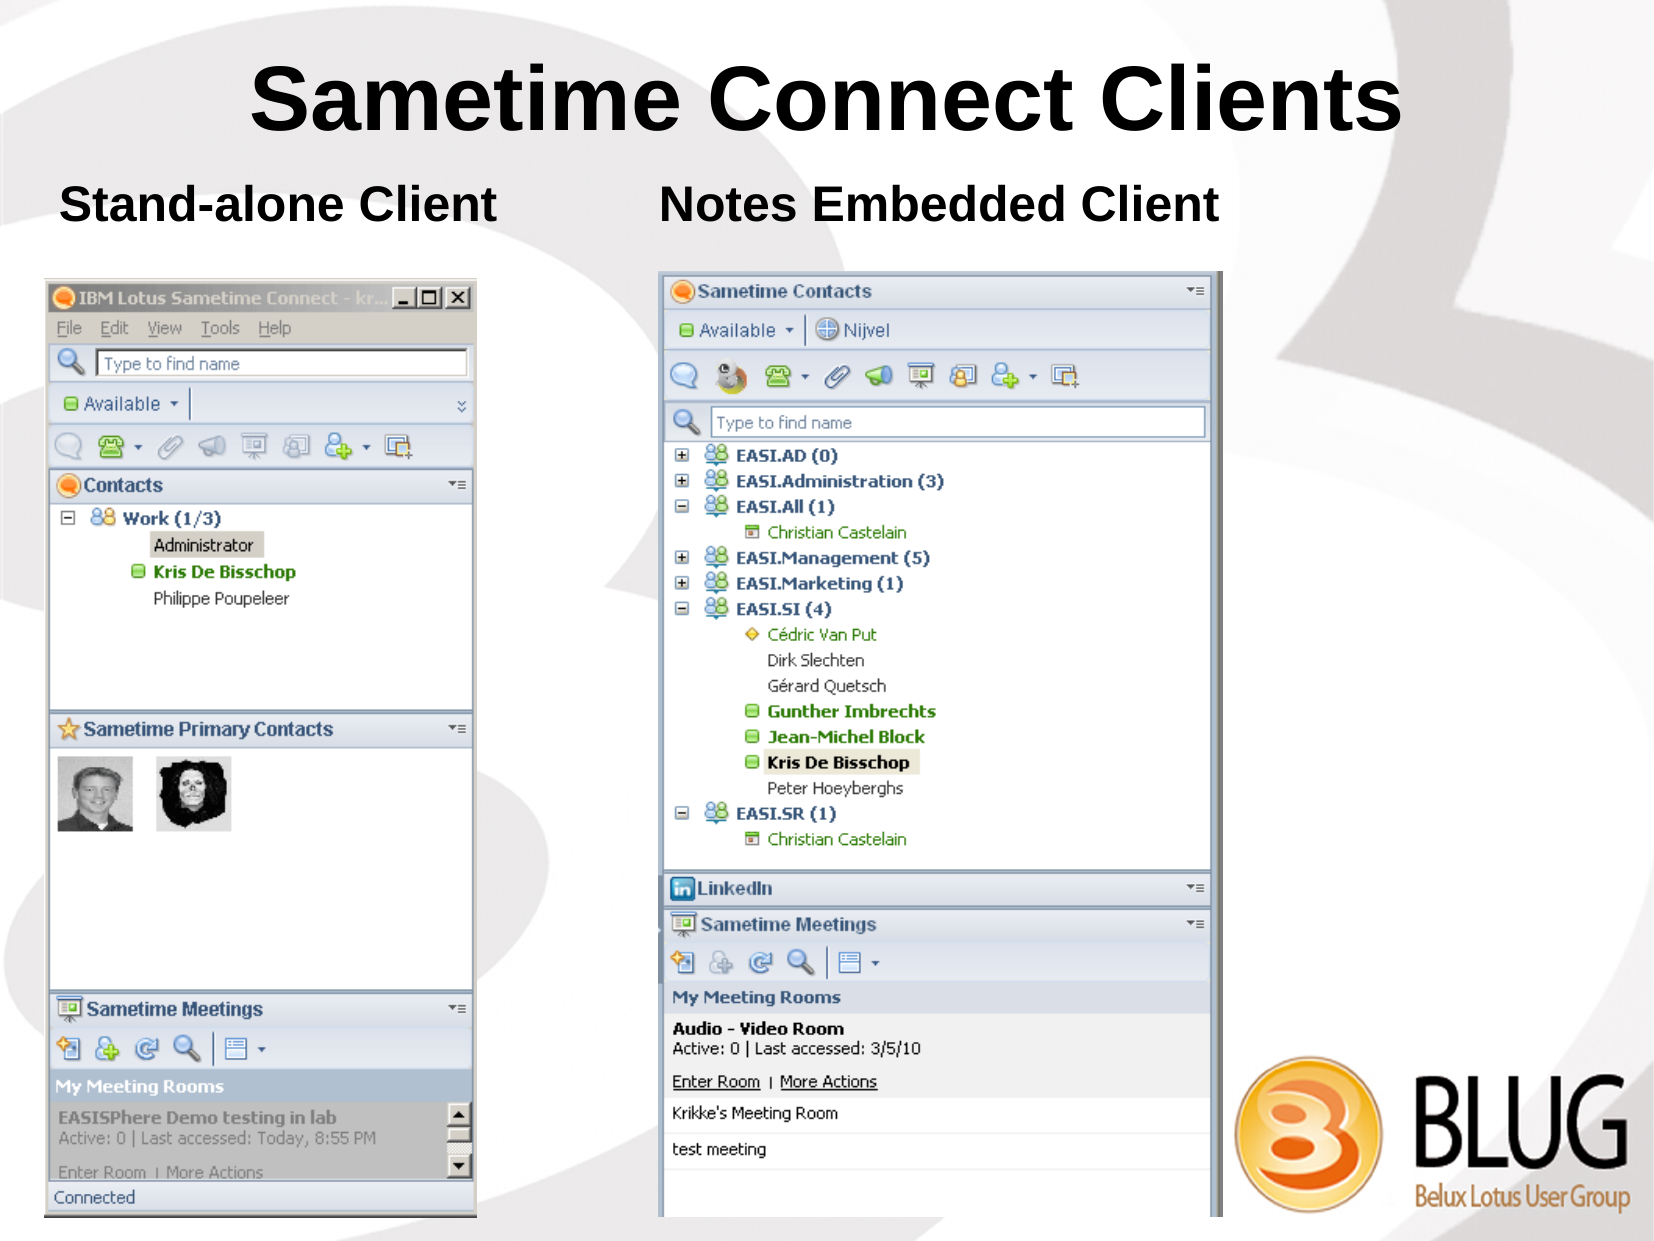

# Sametime Connect Clients
Stand-alone Client			Notes Embedded Client